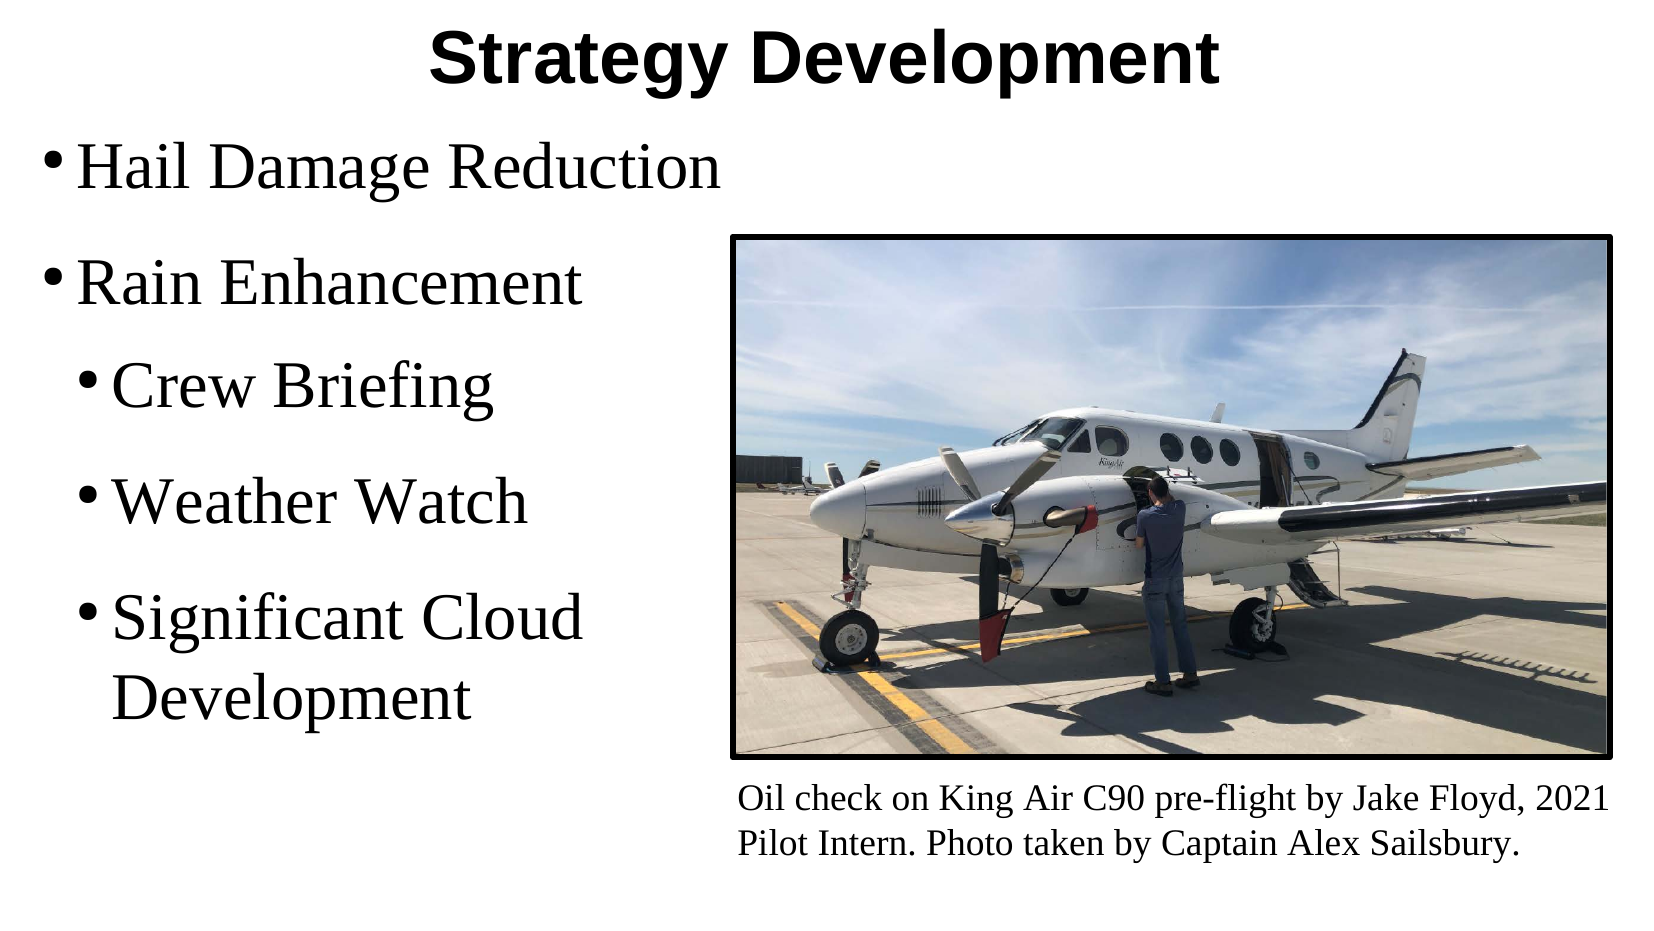

# Strategy Development
Hail Damage Reduction
Rain Enhancement
Crew Briefing
Weather Watch
Significant Cloud Development
Oil check on King Air C90 pre-flight by Jake Floyd, 2021 Pilot Intern. Photo taken by Captain Alex Sailsbury.